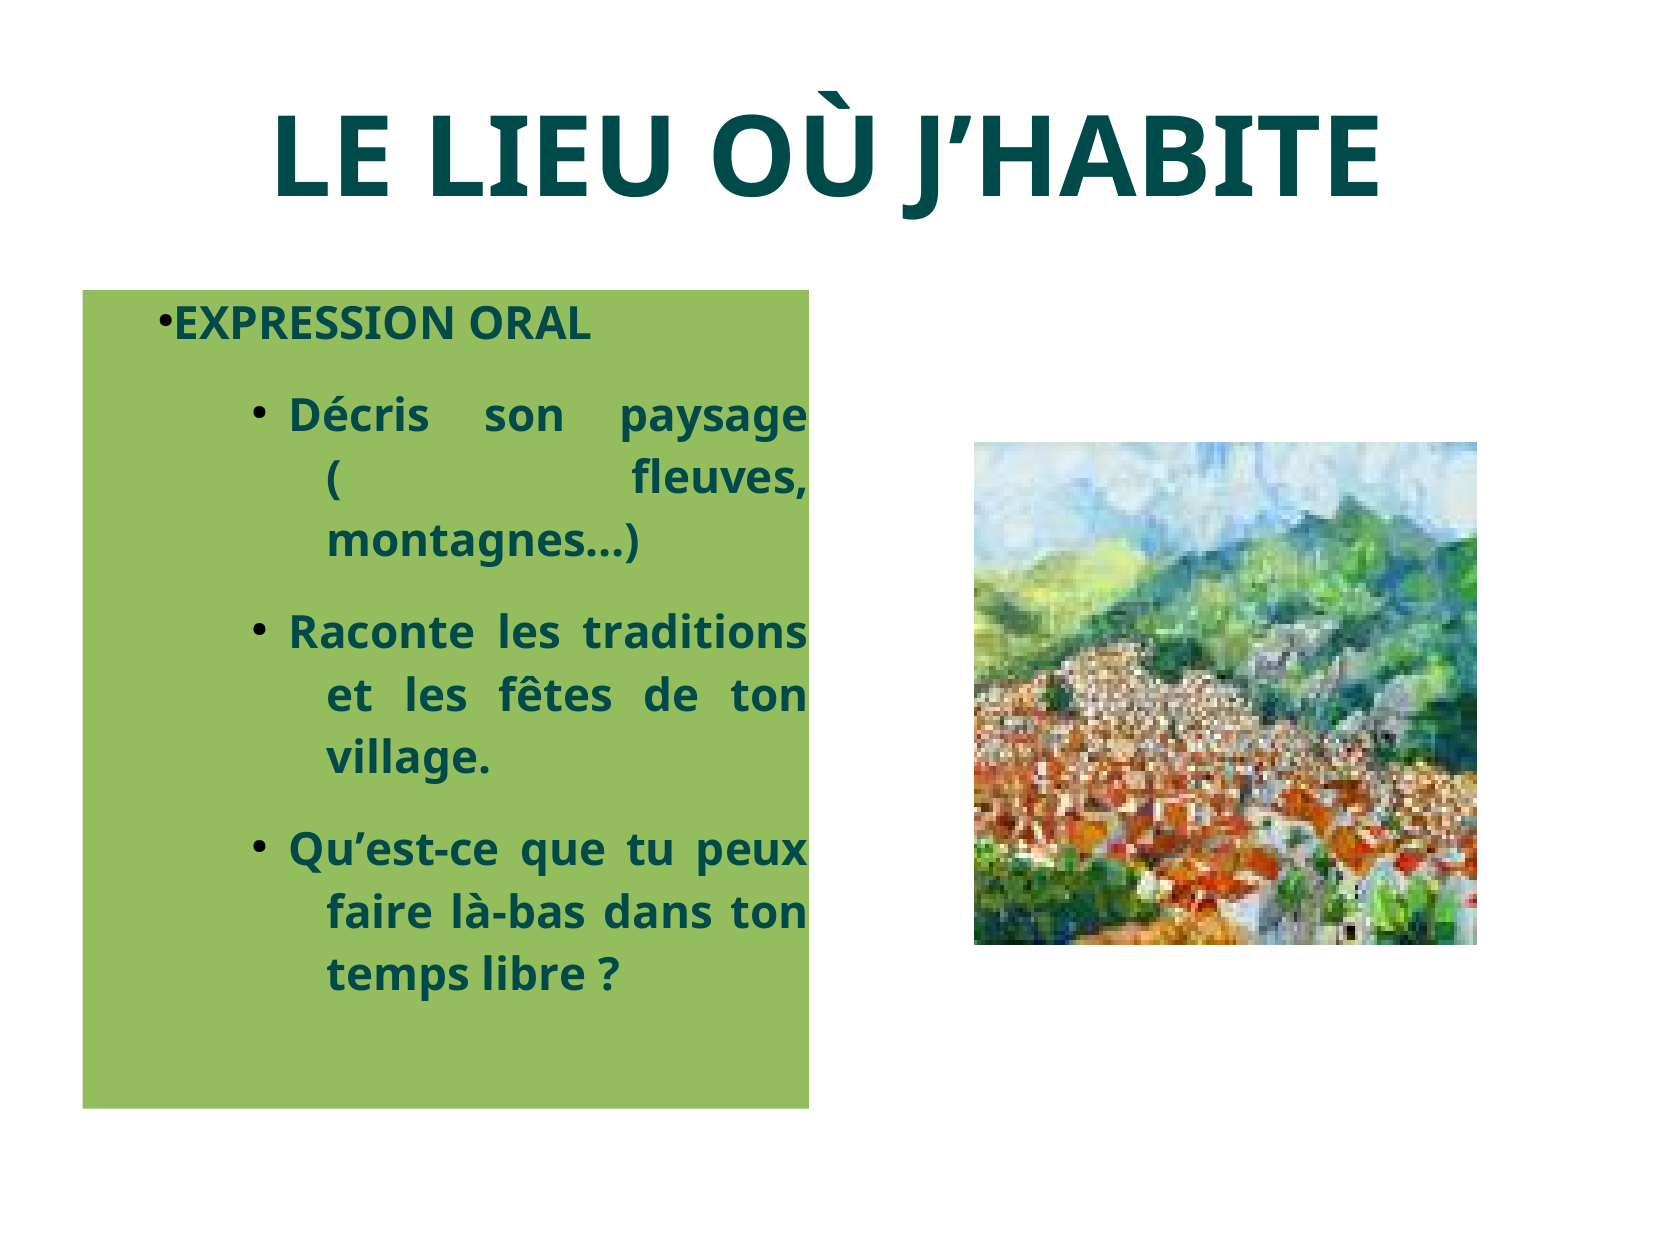

# LE LIEU OÙ J’HABITE
EXPRESSION ORAL
Décris son paysage ( fleuves, montagnes…)
Raconte les traditions et les fêtes de ton village.
Qu’est-ce que tu peux faire là-bas dans ton temps libre ?